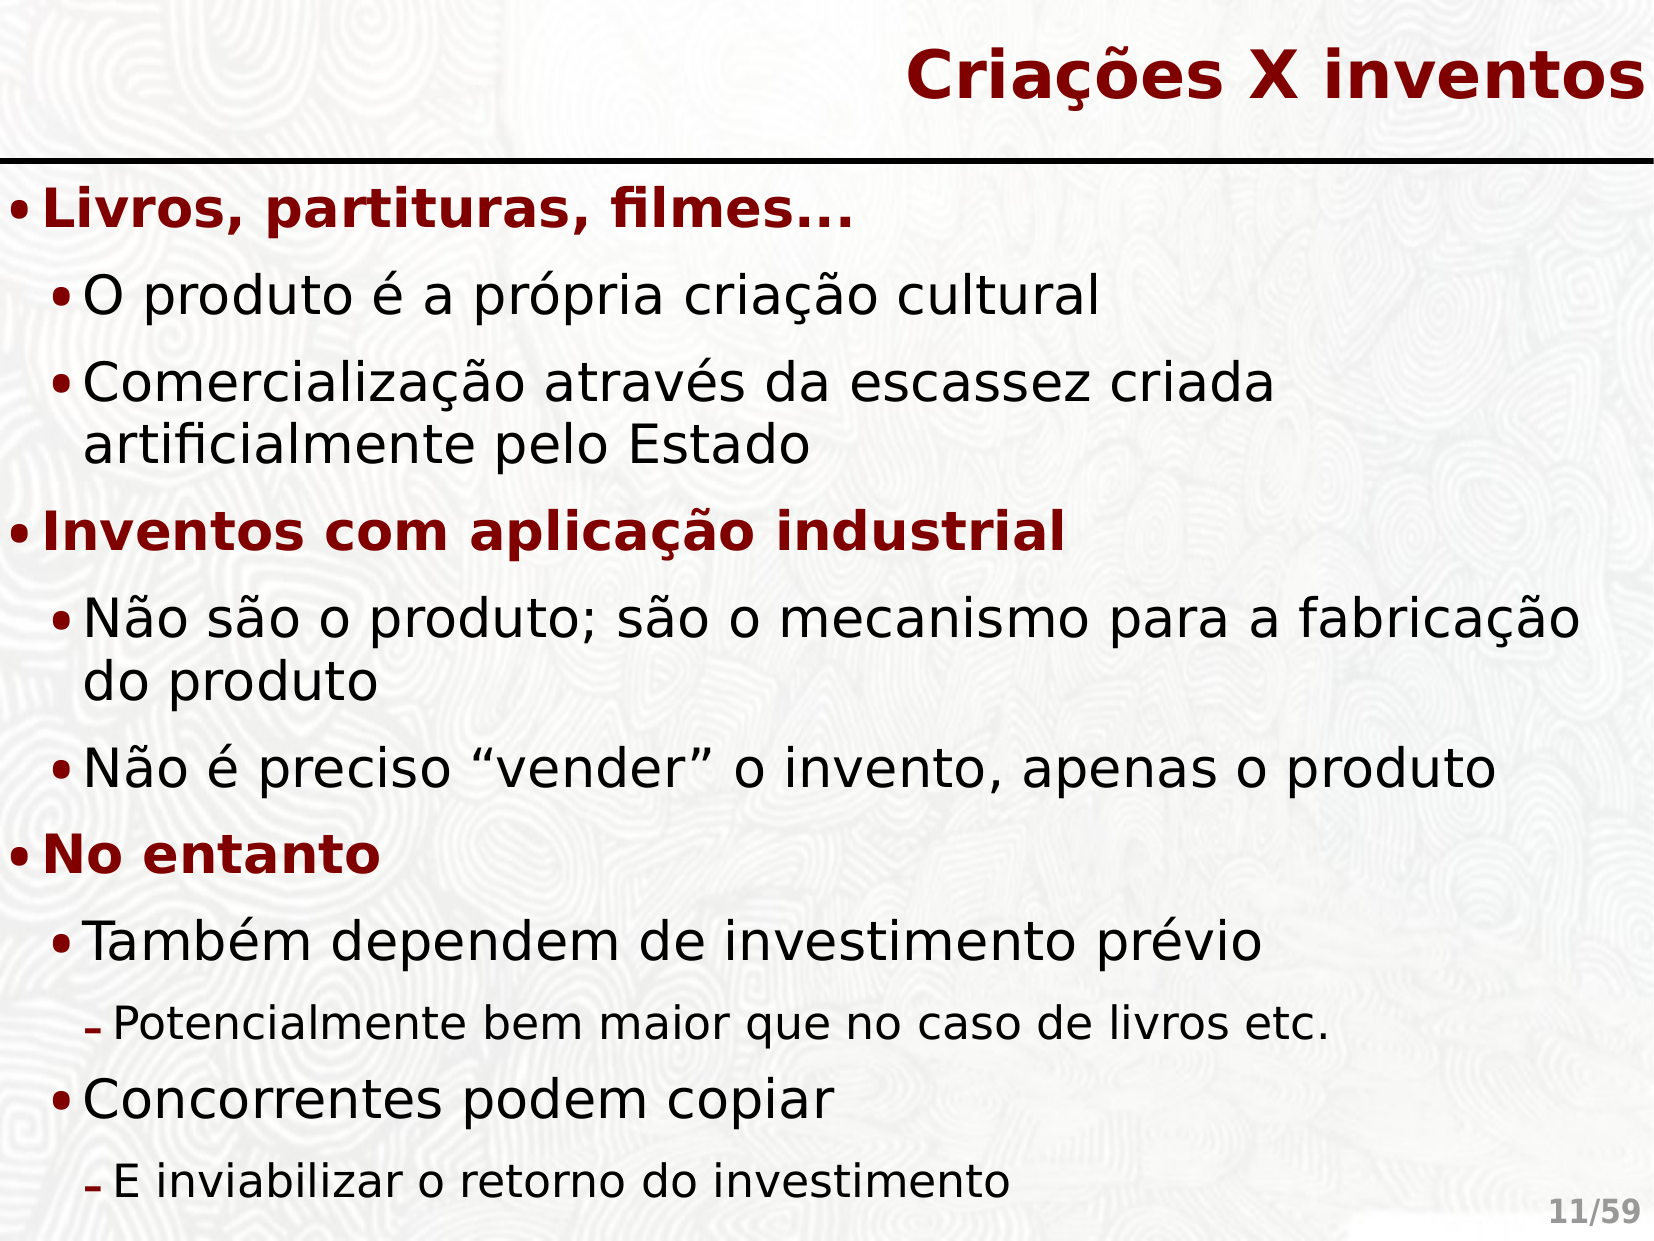

# Criações X inventos
Livros, partituras, filmes...
O produto é a própria criação cultural
Comercialização através da escassez criada artificialmente pelo Estado
Inventos com aplicação industrial
Não são o produto; são o mecanismo para a fabricação do produto
Não é preciso “vender” o invento, apenas o produto
No entanto
Também dependem de investimento prévio
Potencialmente bem maior que no caso de livros etc.
Concorrentes podem copiar
E inviabilizar o retorno do investimento
11